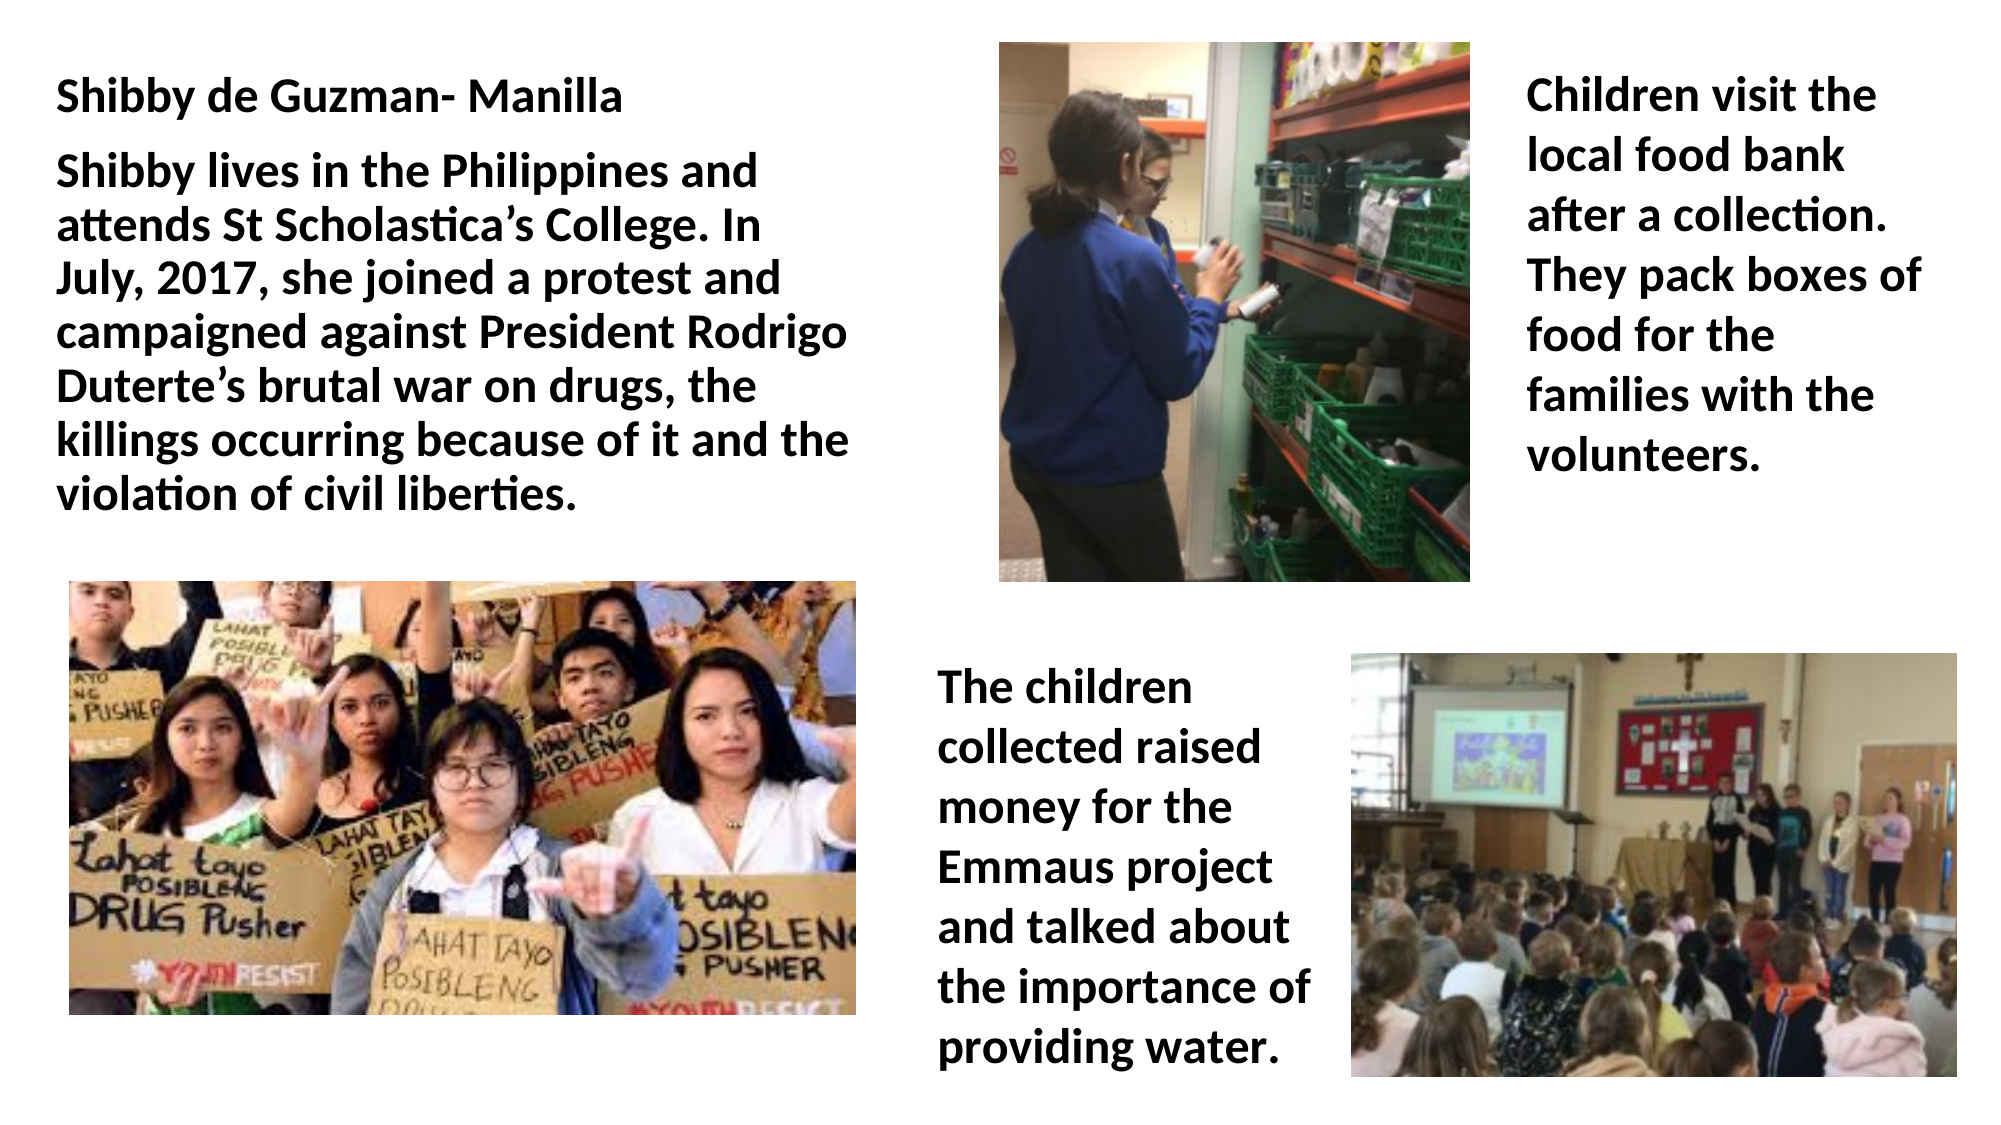

Children visit the local food bank after a collection. They pack boxes of food for the families with the volunteers.
# Shibby de Guzman- Manilla
Shibby lives in the Philippines and attends St Scholastica’s College. In July, 2017, she joined a protest and campaigned against President Rodrigo Duterte’s brutal war on drugs, the killings occurring because of it and the violation of civil liberties.
The children collected raised money for the Emmaus project and talked about the importance of providing water.